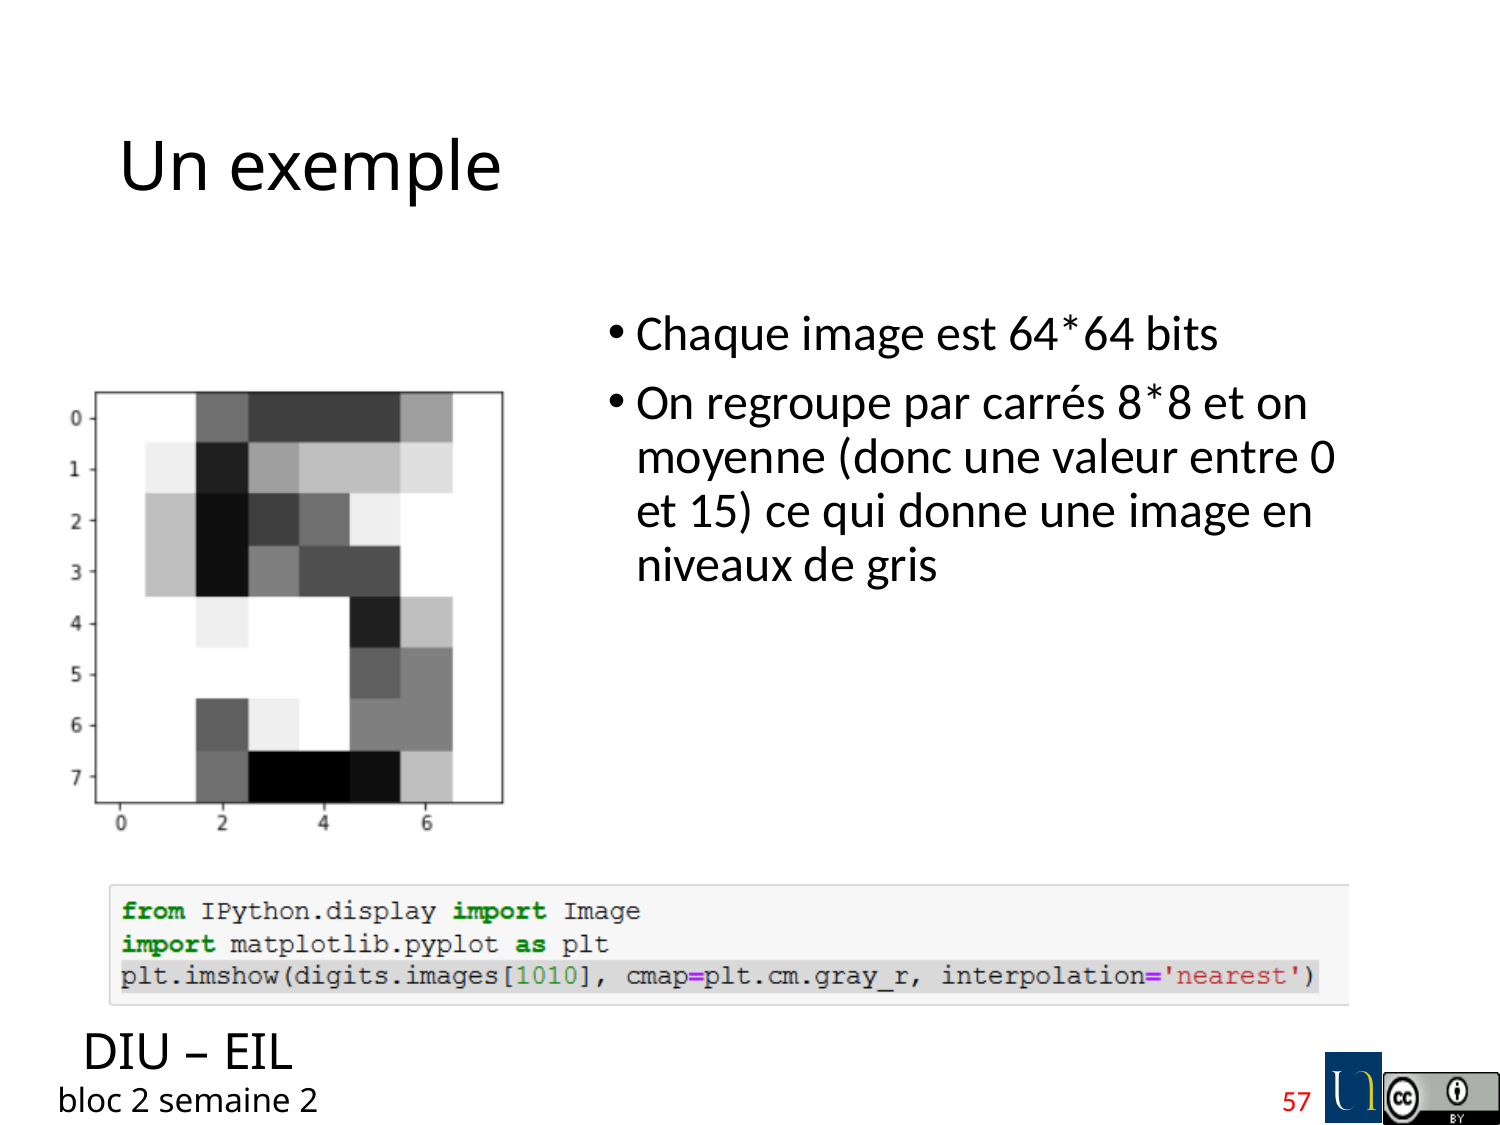

# Un exemple
Chaque image est 64*64 bits
On regroupe par carrés 8*8 et on moyenne (donc une valeur entre 0 et 15) ce qui donne une image en niveaux de gris